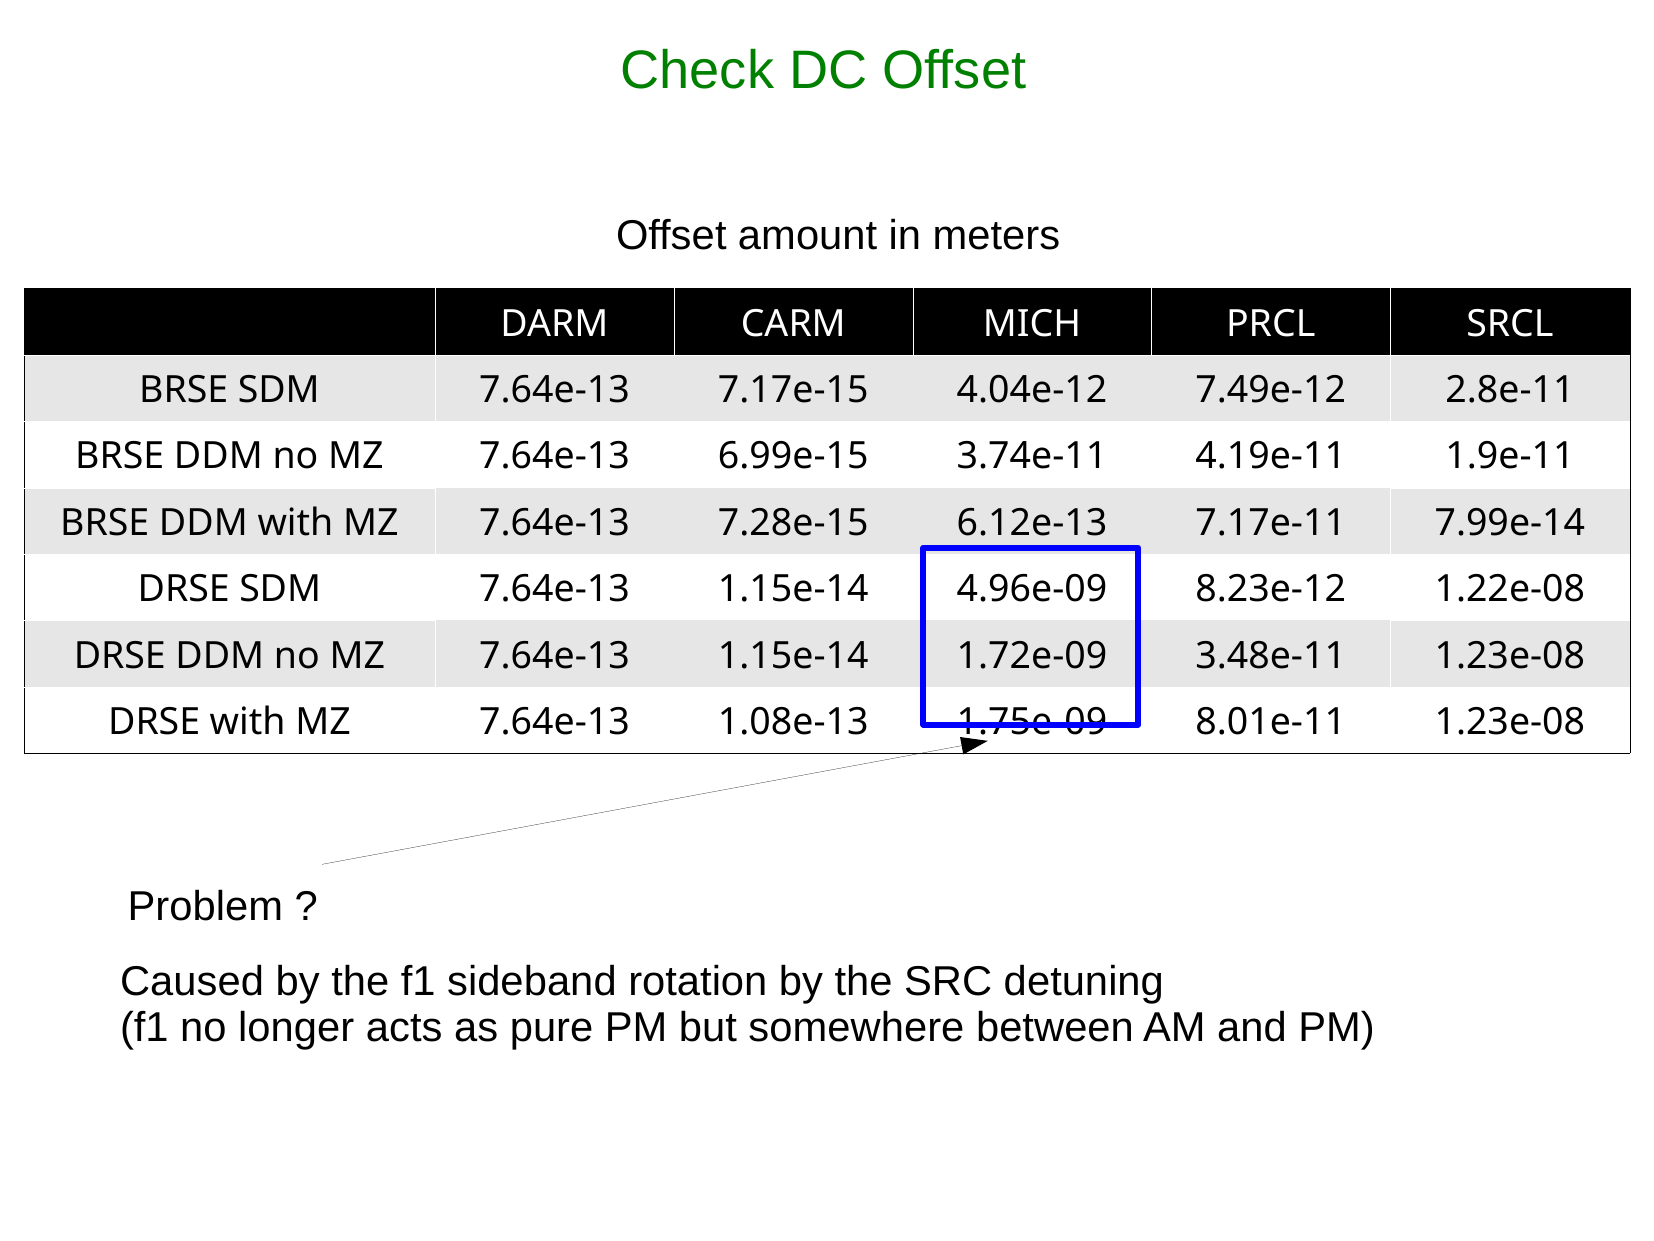

Check DC Offset
Offset amount in meters
| | DARM | CARM | MICH | PRCL | SRCL |
| --- | --- | --- | --- | --- | --- |
| BRSE SDM | 7.64e-13 | 7.17e-15 | 4.04e-12 | 7.49e-12 | 2.8e-11 |
| BRSE DDM no MZ | 7.64e-13 | 6.99e-15 | 3.74e-11 | 4.19e-11 | 1.9e-11 |
| BRSE DDM with MZ | 7.64e-13 | 7.28e-15 | 6.12e-13 | 7.17e-11 | 7.99e-14 |
| DRSE SDM | 7.64e-13 | 1.15e-14 | 4.96e-09 | 8.23e-12 | 1.22e-08 |
| DRSE DDM no MZ | 7.64e-13 | 1.15e-14 | 1.72e-09 | 3.48e-11 | 1.23e-08 |
| DRSE with MZ | 7.64e-13 | 1.08e-13 | 1.75e-09 | 8.01e-11 | 1.23e-08 |
Problem ?
Caused by the f1 sideband rotation by the SRC detuning
(f1 no longer acts as pure PM but somewhere between AM and PM)